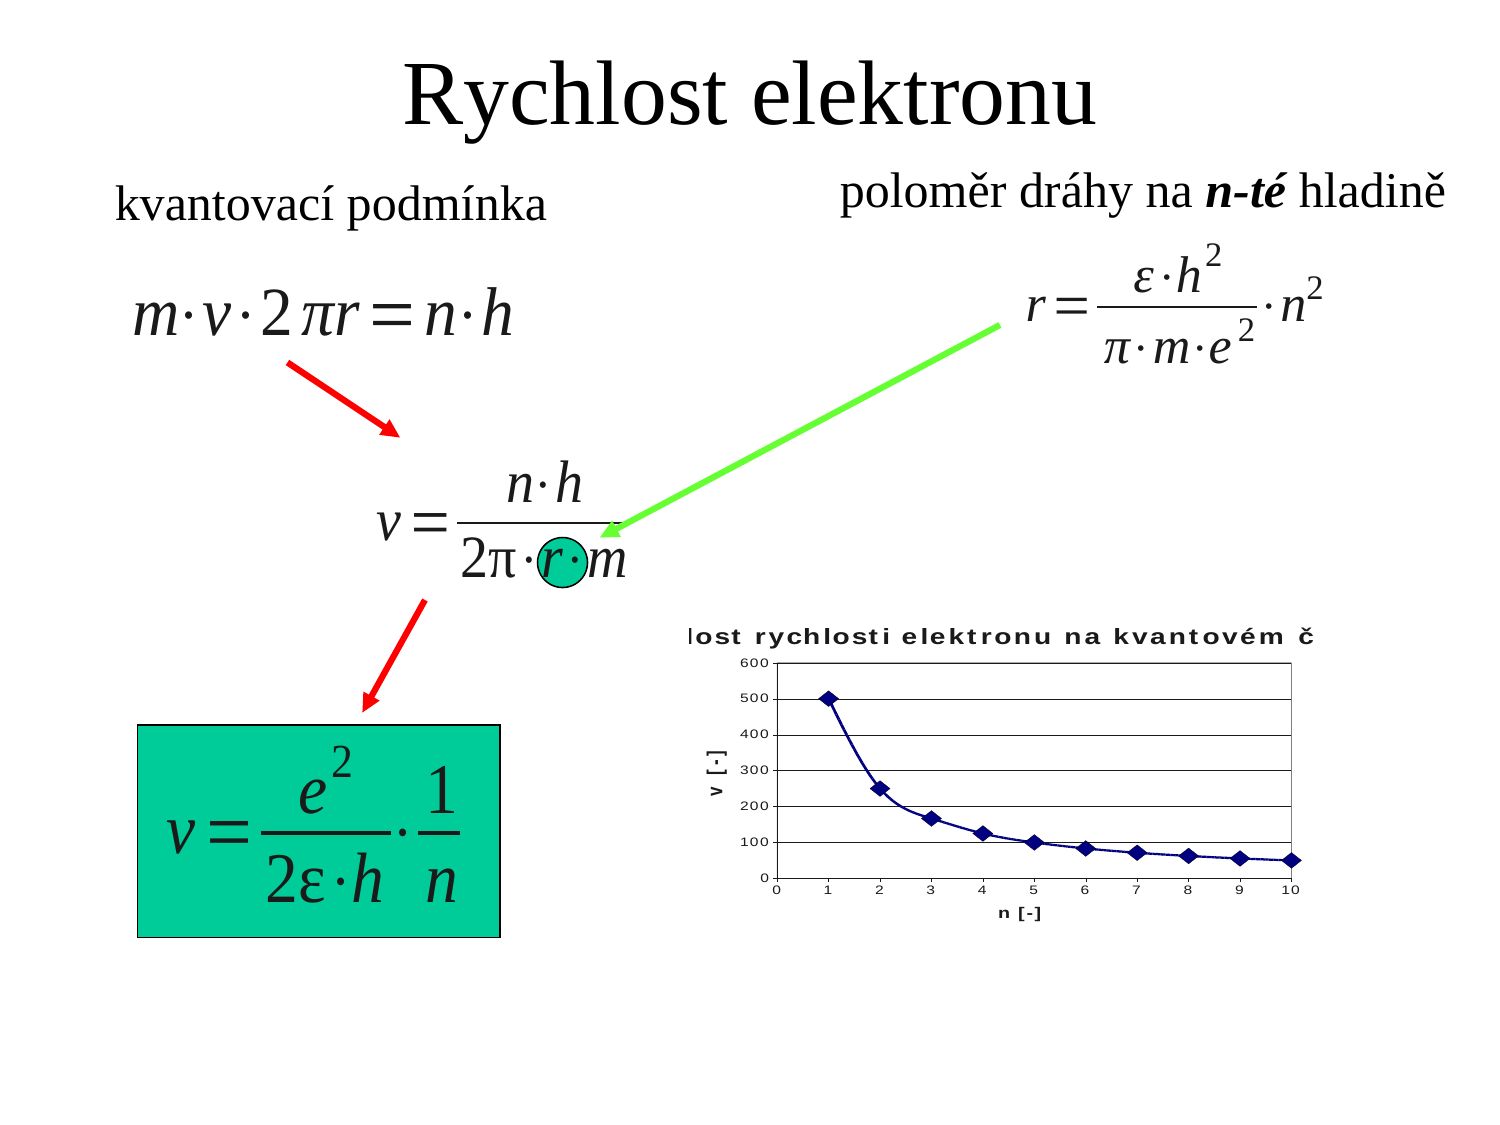

Rychlost elektronu
poloměr dráhy na n-té hladině
kvantovací podmínka